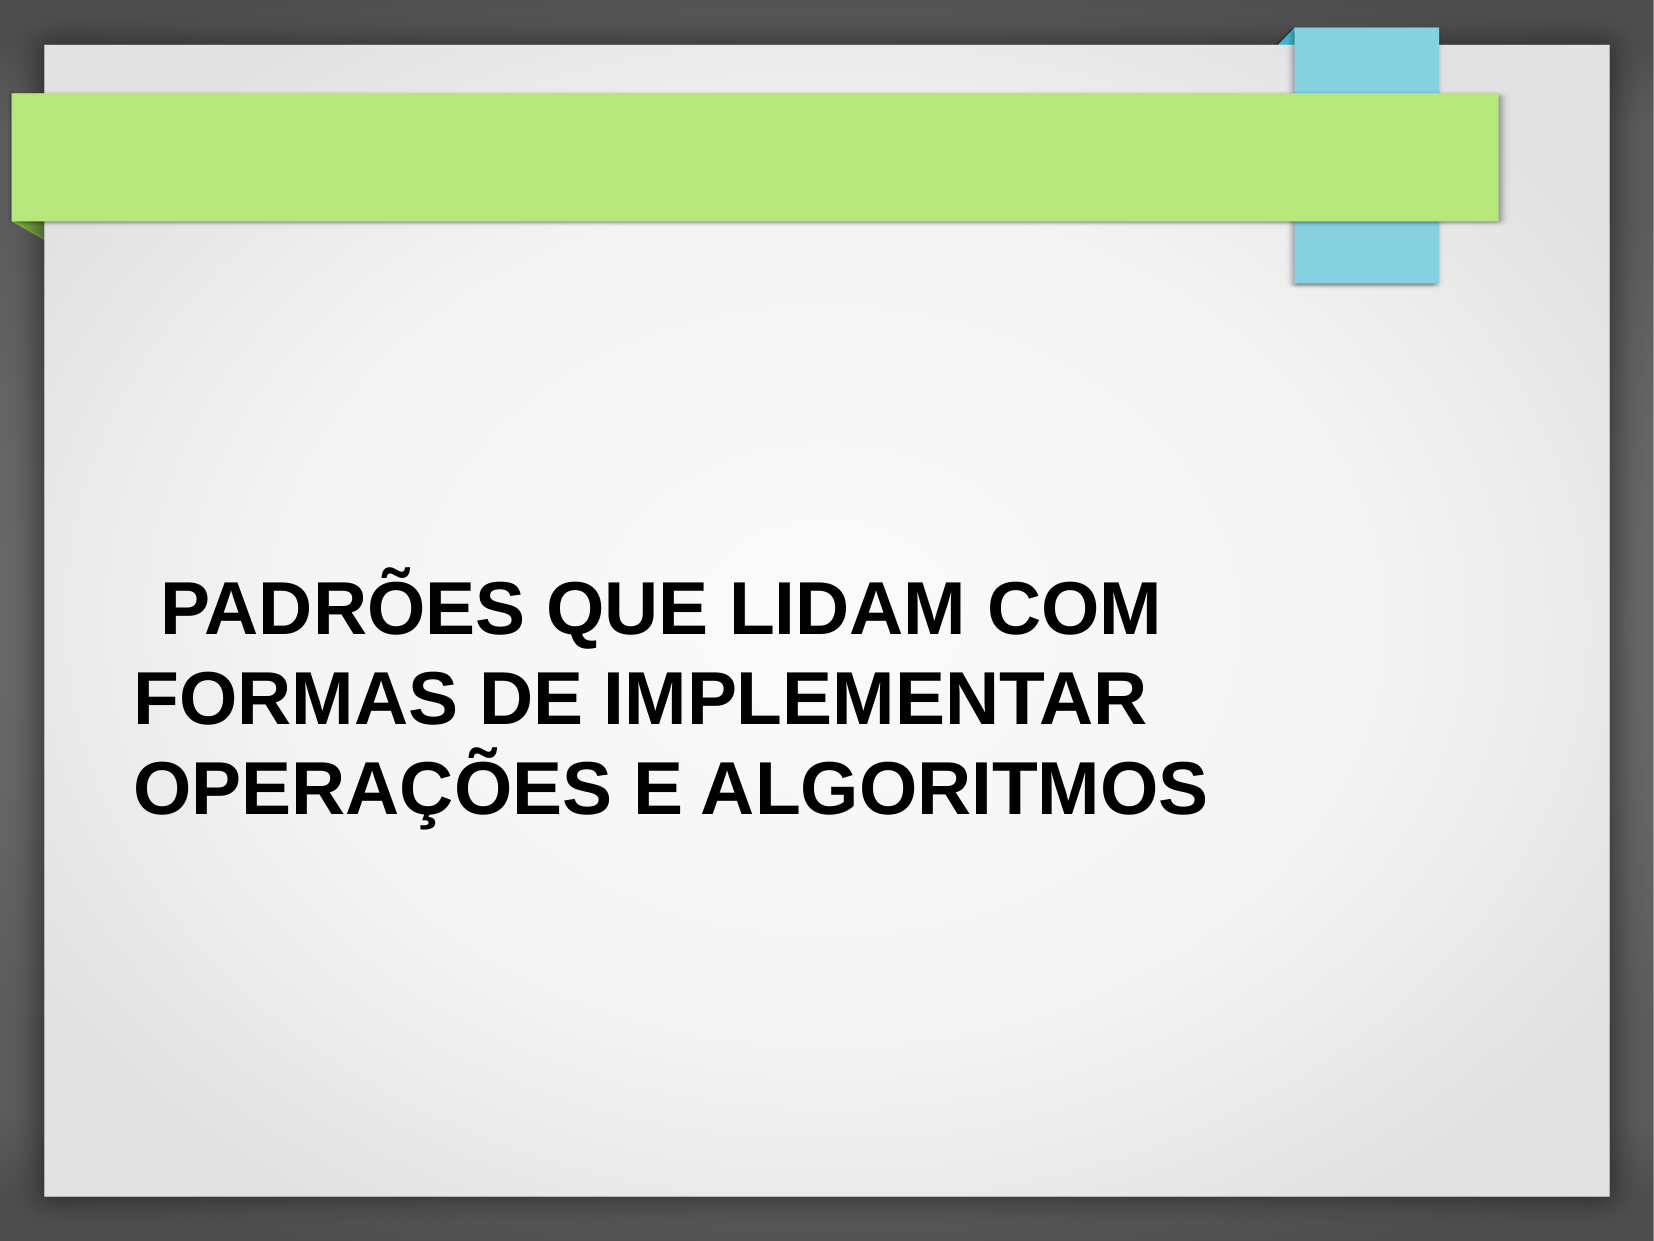

# PADRÕES QUE LIDAM COM FORMAS DE IMPLEMENTAR OPERAÇÕES E ALGORITMOS